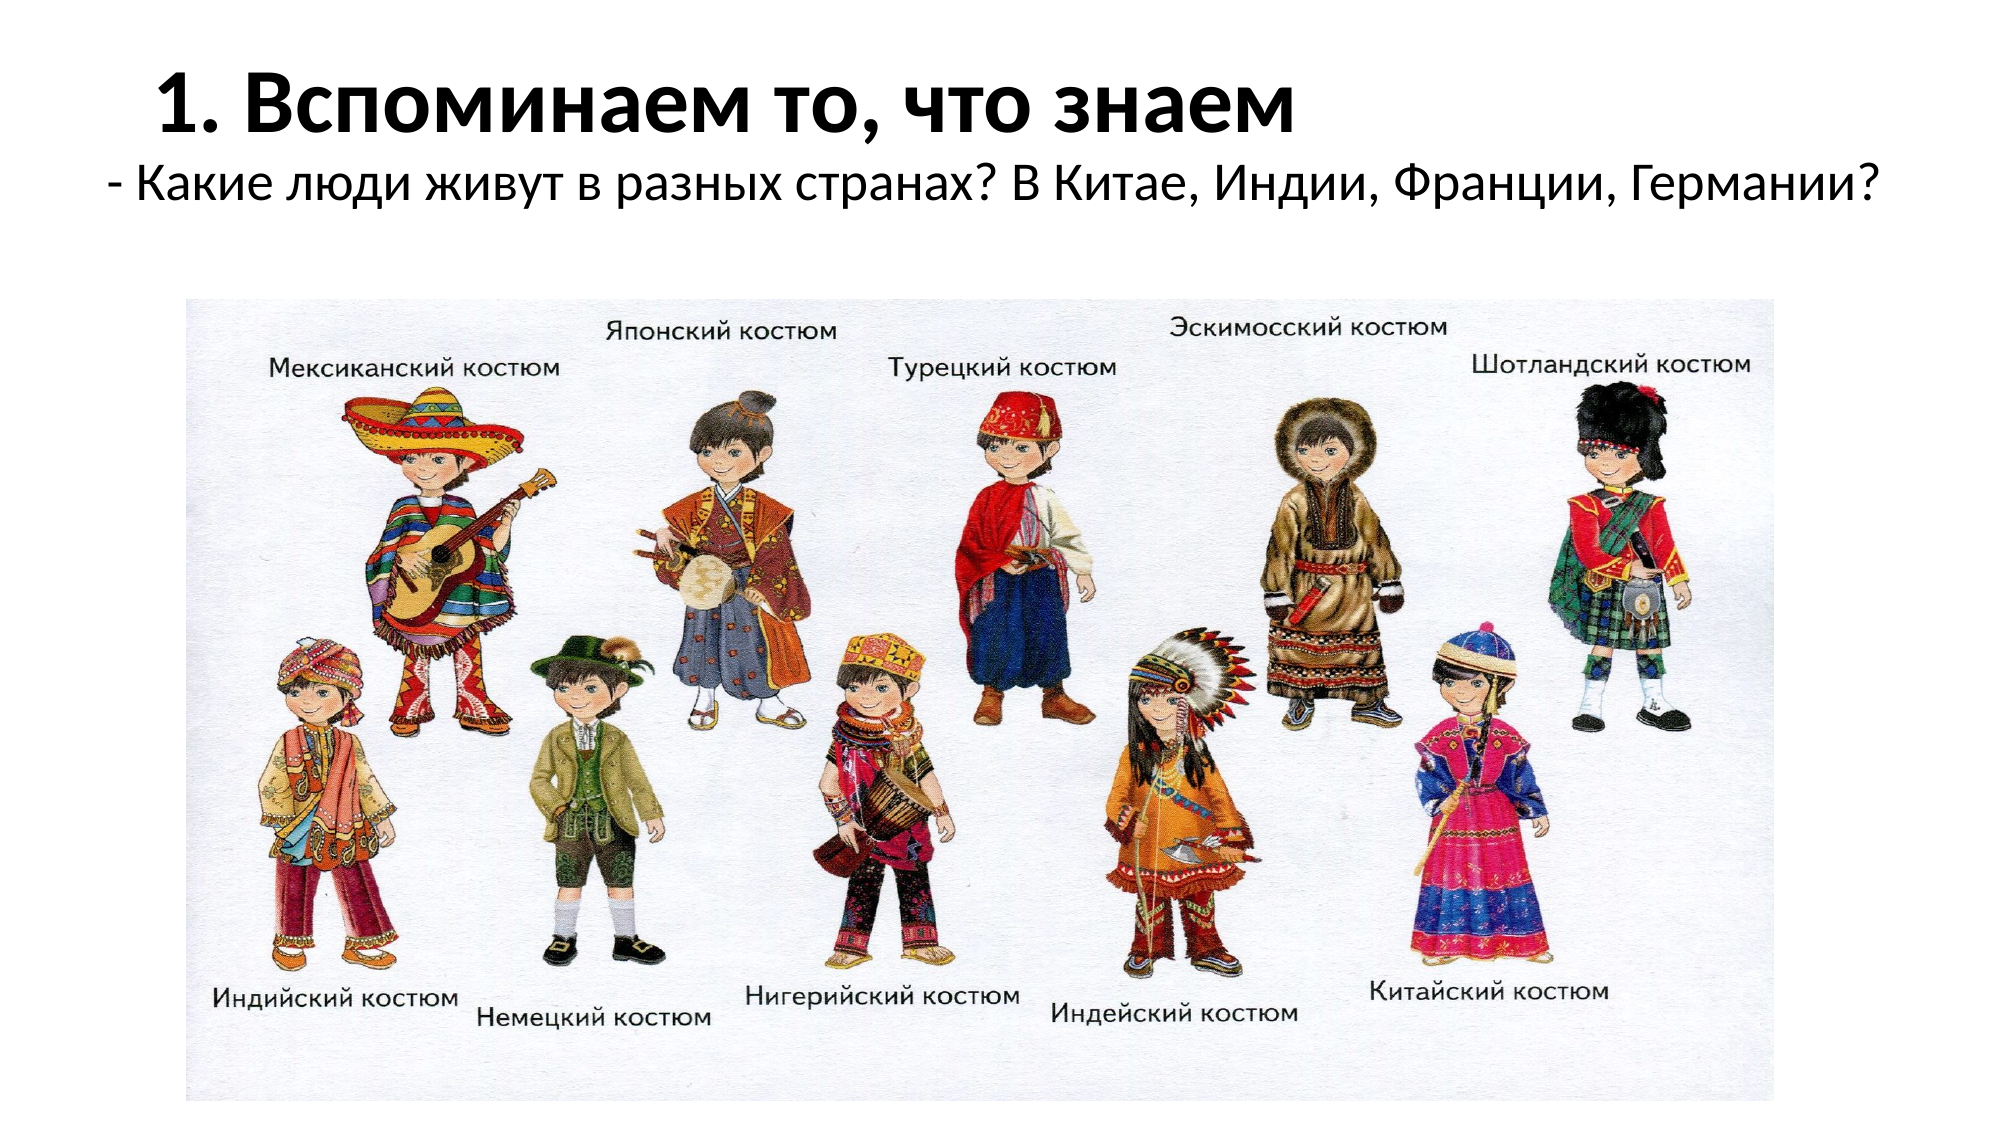

# 1. Вспоминаем то, что знаем
- Какие люди живут в разных странах? В Китае, Индии, Франции, Германии?